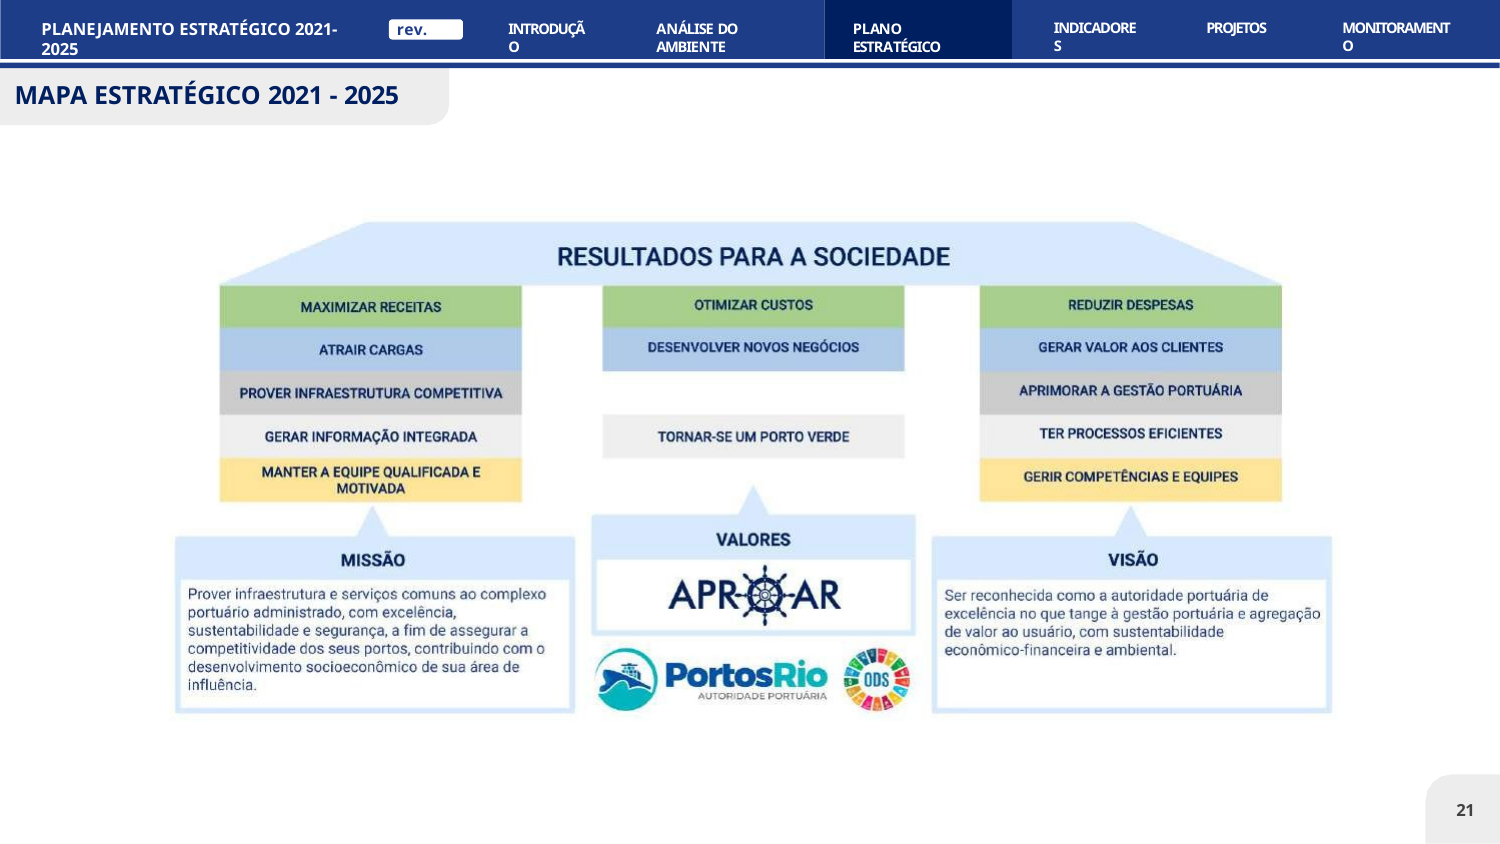

PLANEJAMENTO ESTRATÉGICO 2021-2025
INDICADORES
PROJETOS
MONITORAMENTO
rev. 2022
INTRODUÇÃO
ANÁLISE DO AMBIENTE
PLANO ESTRATÉGICO
MAPA ESTRATÉGICO 2021 - 2025